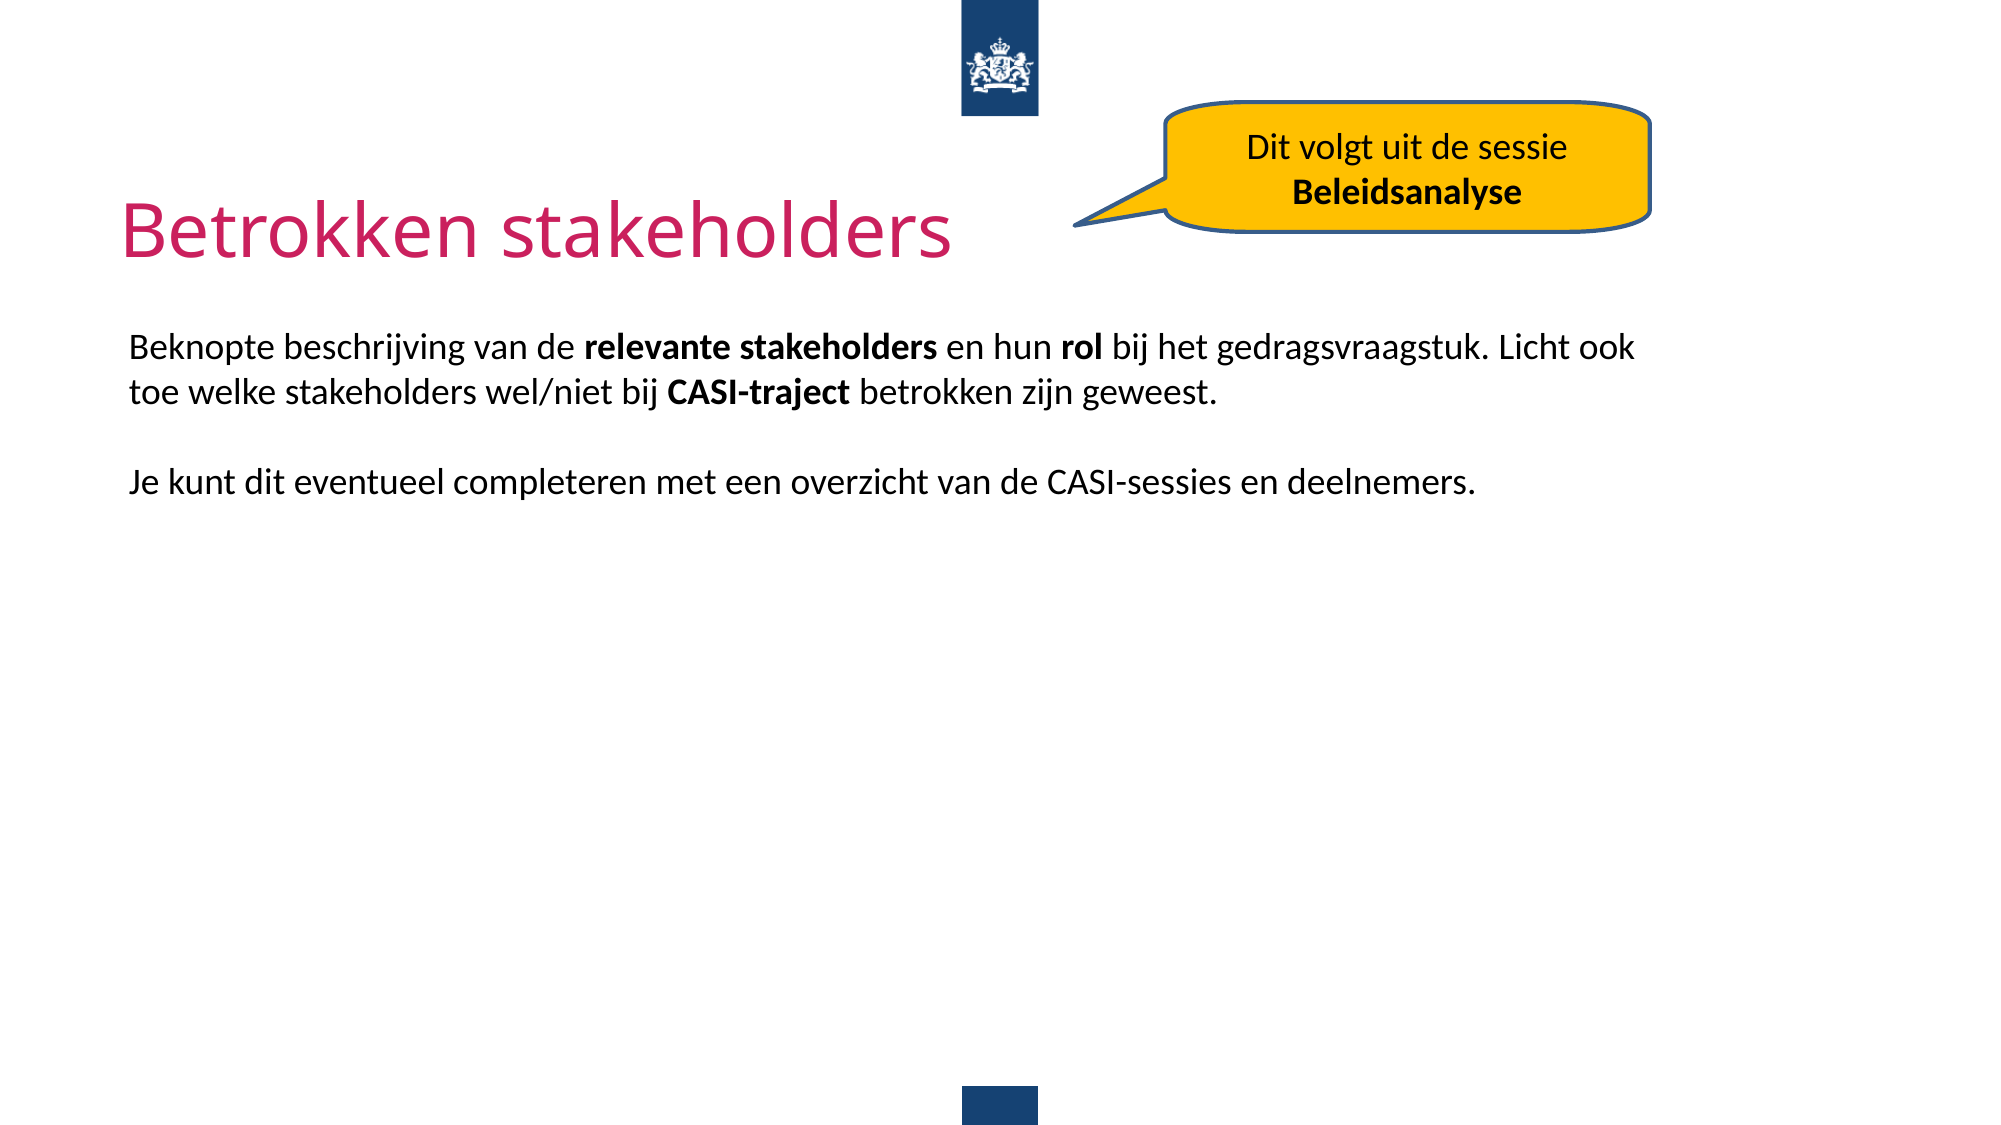

Dit volgt uit de sessie Beleidsanalyse
Betrokken stakeholders
Beknopte beschrijving van de relevante stakeholders en hun rol bij het gedragsvraagstuk. Licht ook toe welke stakeholders wel/niet bij CASI-traject betrokken zijn geweest.
Je kunt dit eventueel completeren met een overzicht van de CASI-sessies en deelnemers.